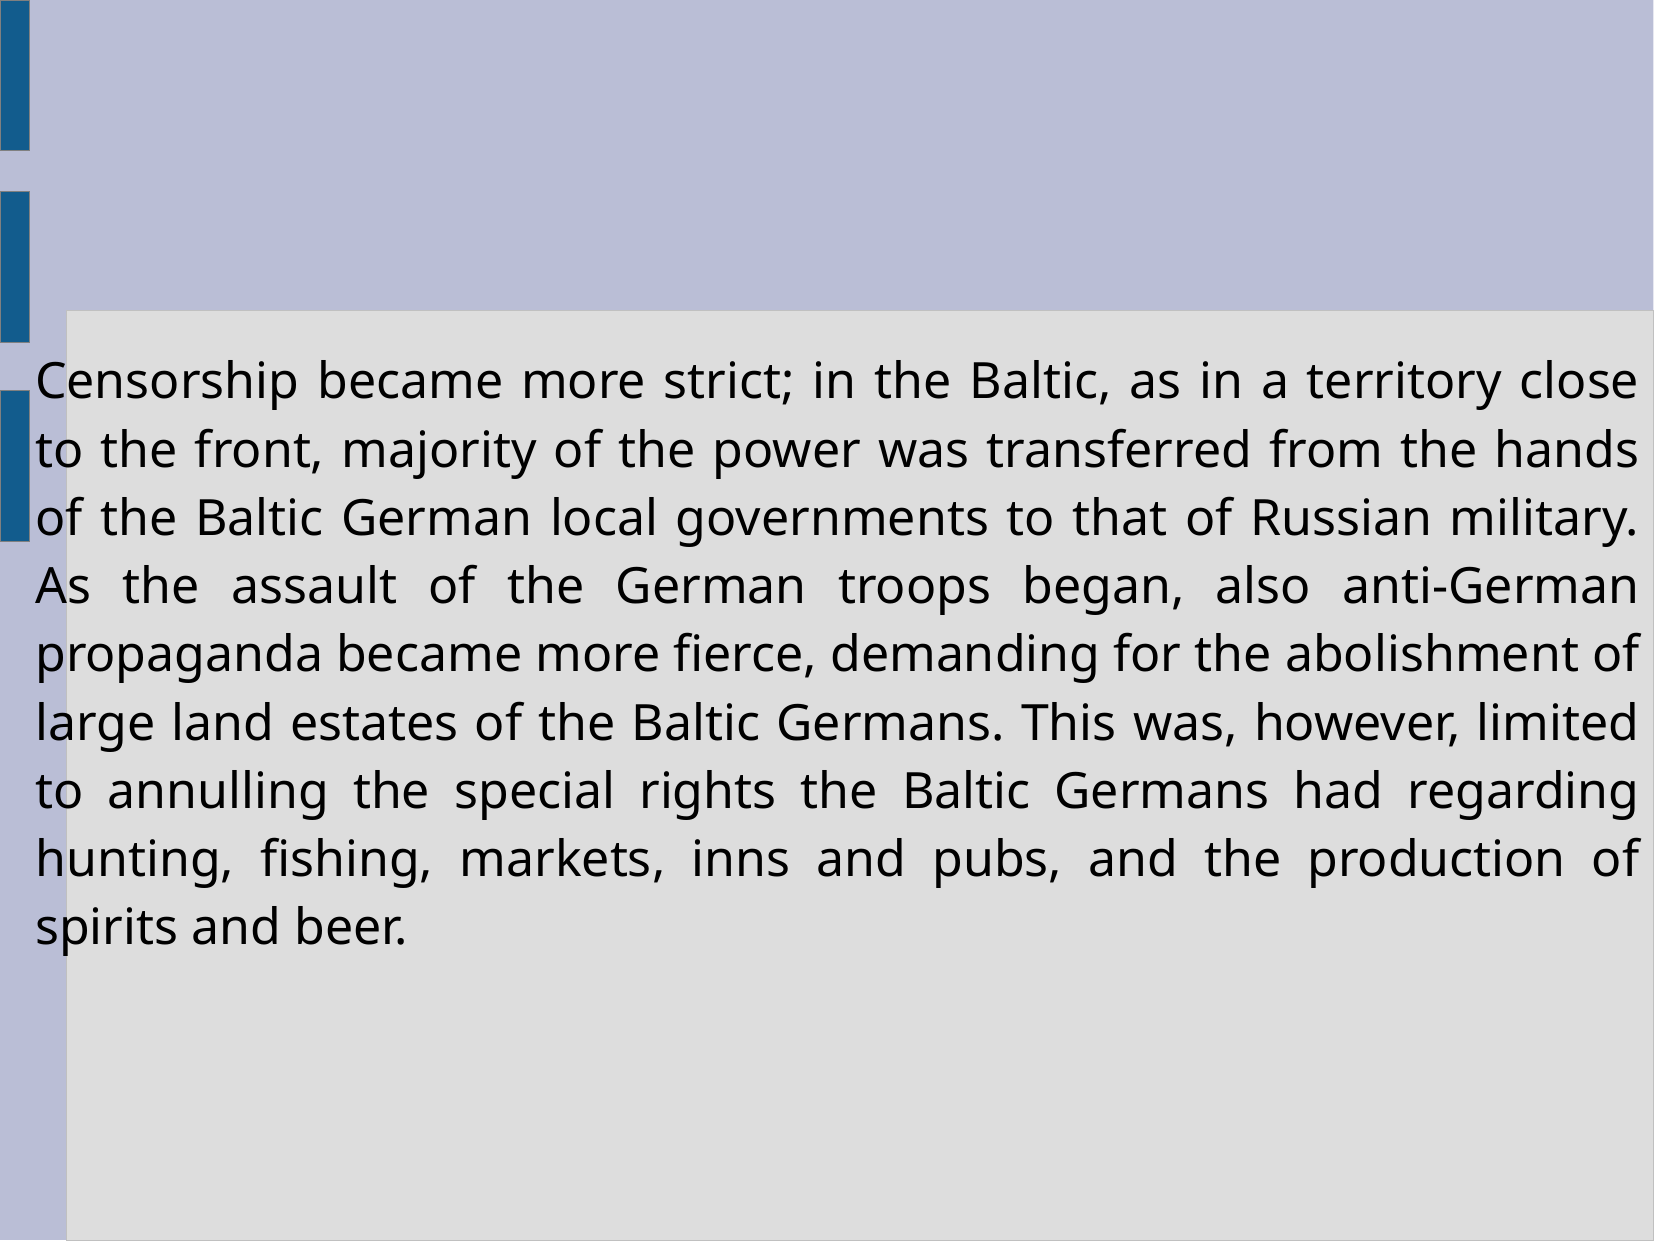

#
Censorship became more strict; in the Baltic, as in a territory close to the front, majority of the power was transferred from the hands of the Baltic German local governments to that of Russian military. As the assault of the German troops began, also anti-German propaganda became more fierce, demanding for the abolishment of large land estates of the Baltic Germans. This was, however, limited to annulling the special rights the Baltic Germans had regarding hunting, fishing, markets, inns and pubs, and the production of spirits and beer.